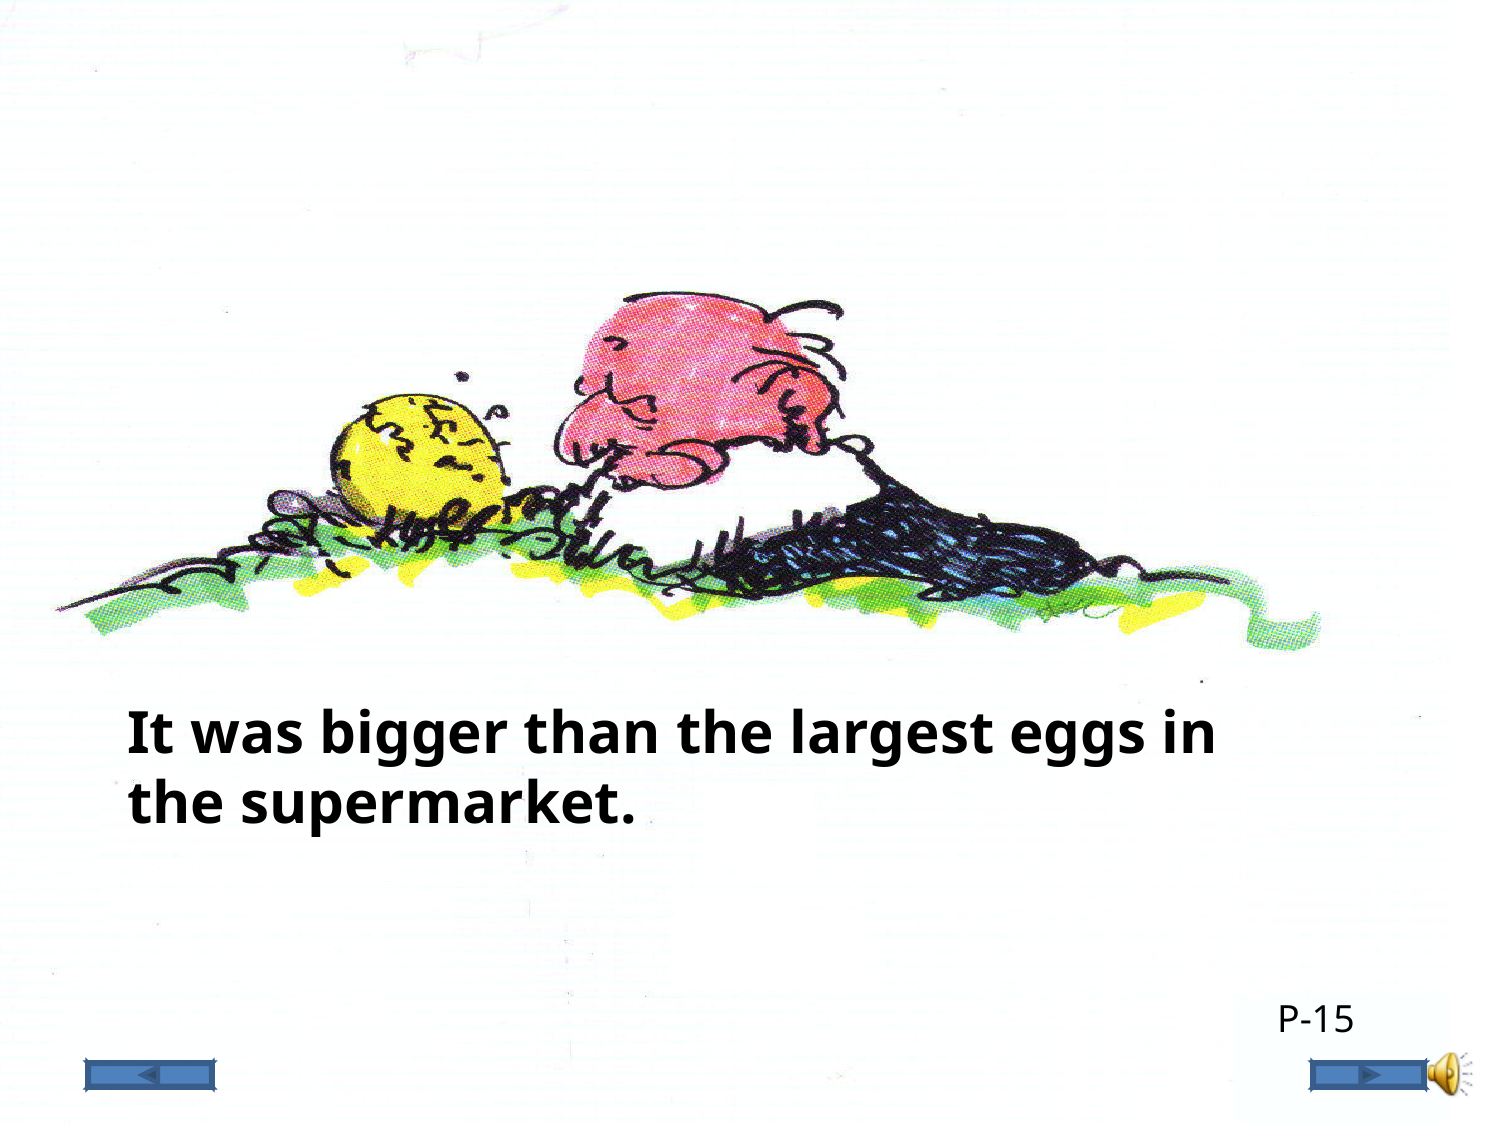

It was bigger than the largest eggs in the supermarket.
P-15